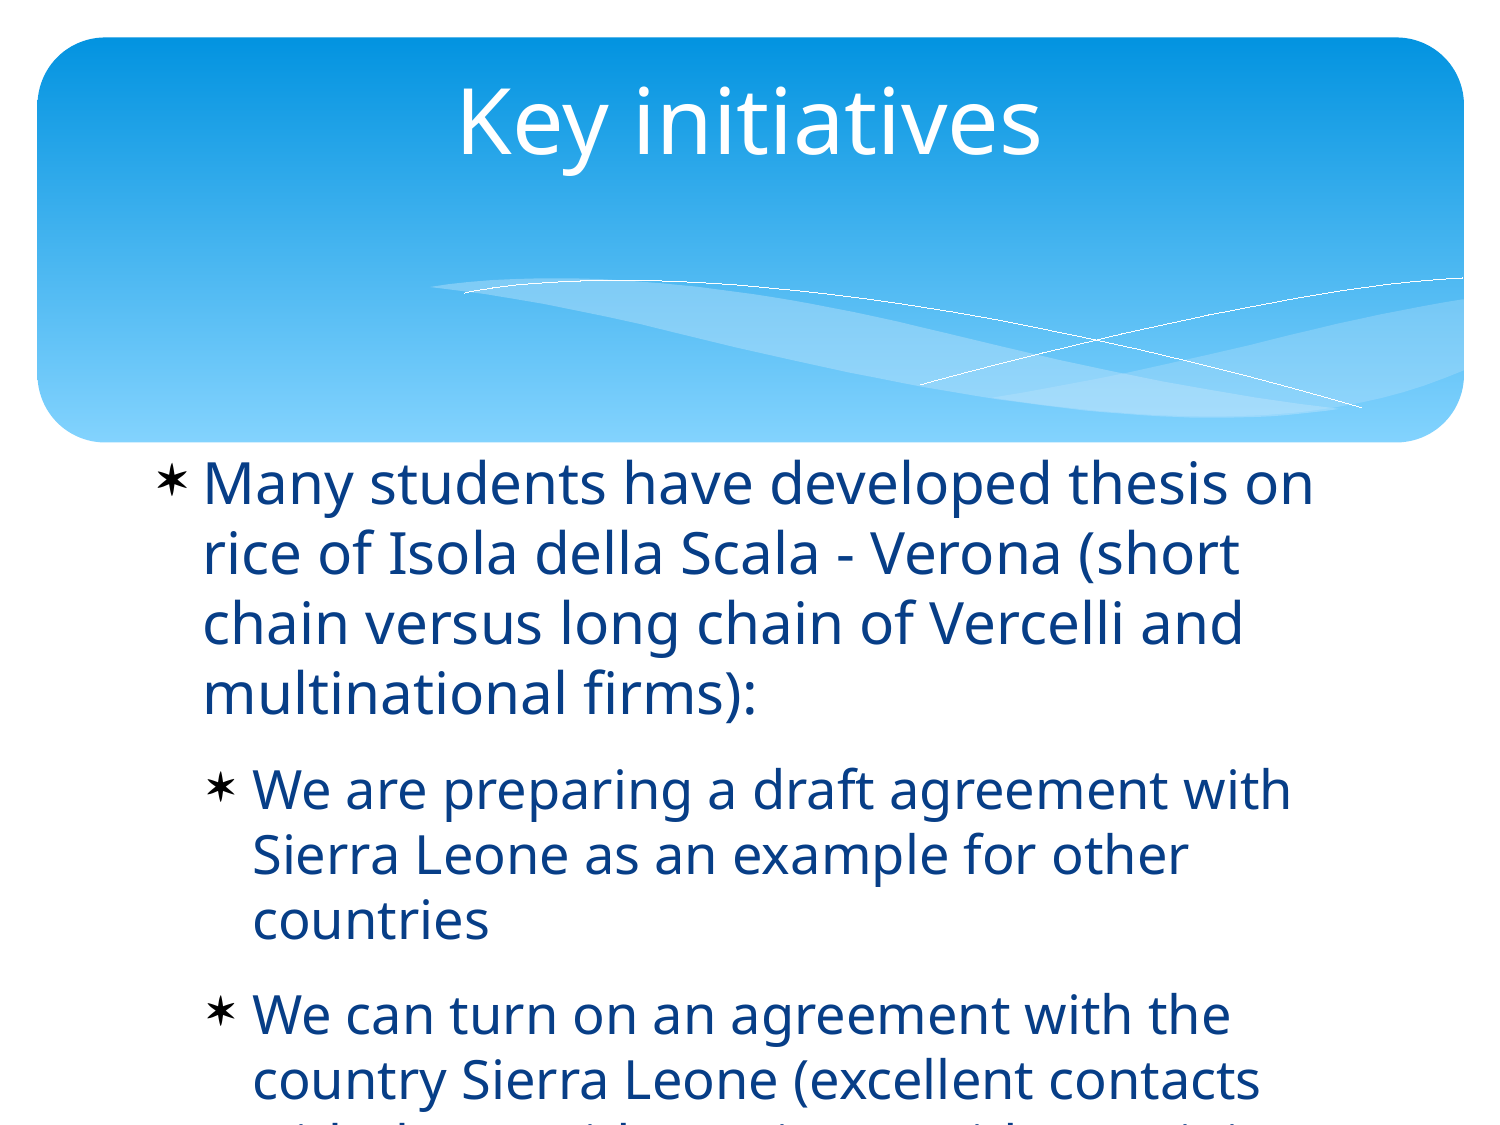

Key initiatives
# Many students have developed thesis on rice of Isola della Scala - Verona (short chain versus long chain of Vercelli and multinational firms):
We are preparing a draft agreement with Sierra Leone as an example for other countries
We can turn on an agreement with the country Sierra Leone (excellent contacts with the President, Vice President, Minister of Agriculture, etc.), bearing in mind that the Minister of Agriculture is also FAO Chairman for the theme of agriculture and Chairman of the Agriculture Ministers of African countries at the UN.
even an agreement with the Makeni University would be very useful (very interesting contacts).